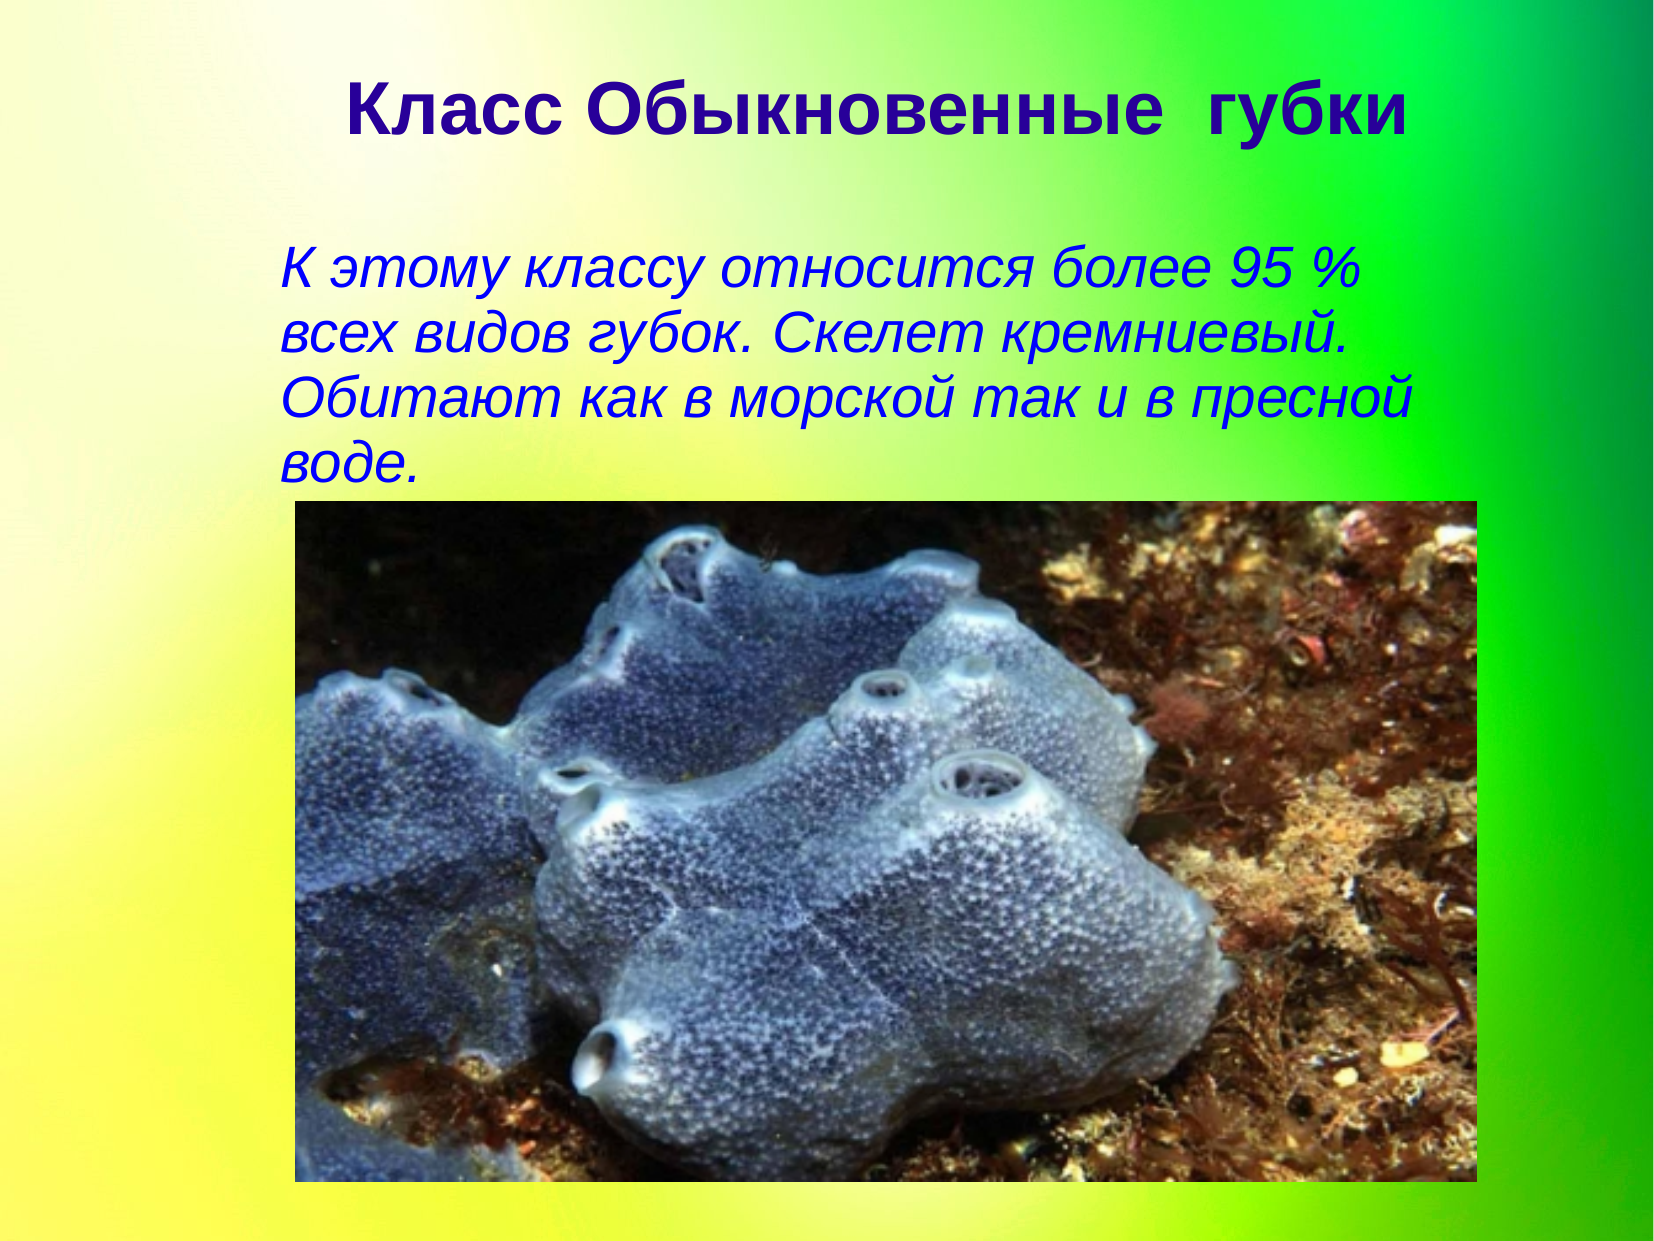

Класс Обыкновенные губки
К этому классу относится более 95 % всех видов губок. Скелет кремниевый. Обитают как в морской так и в пресной воде.